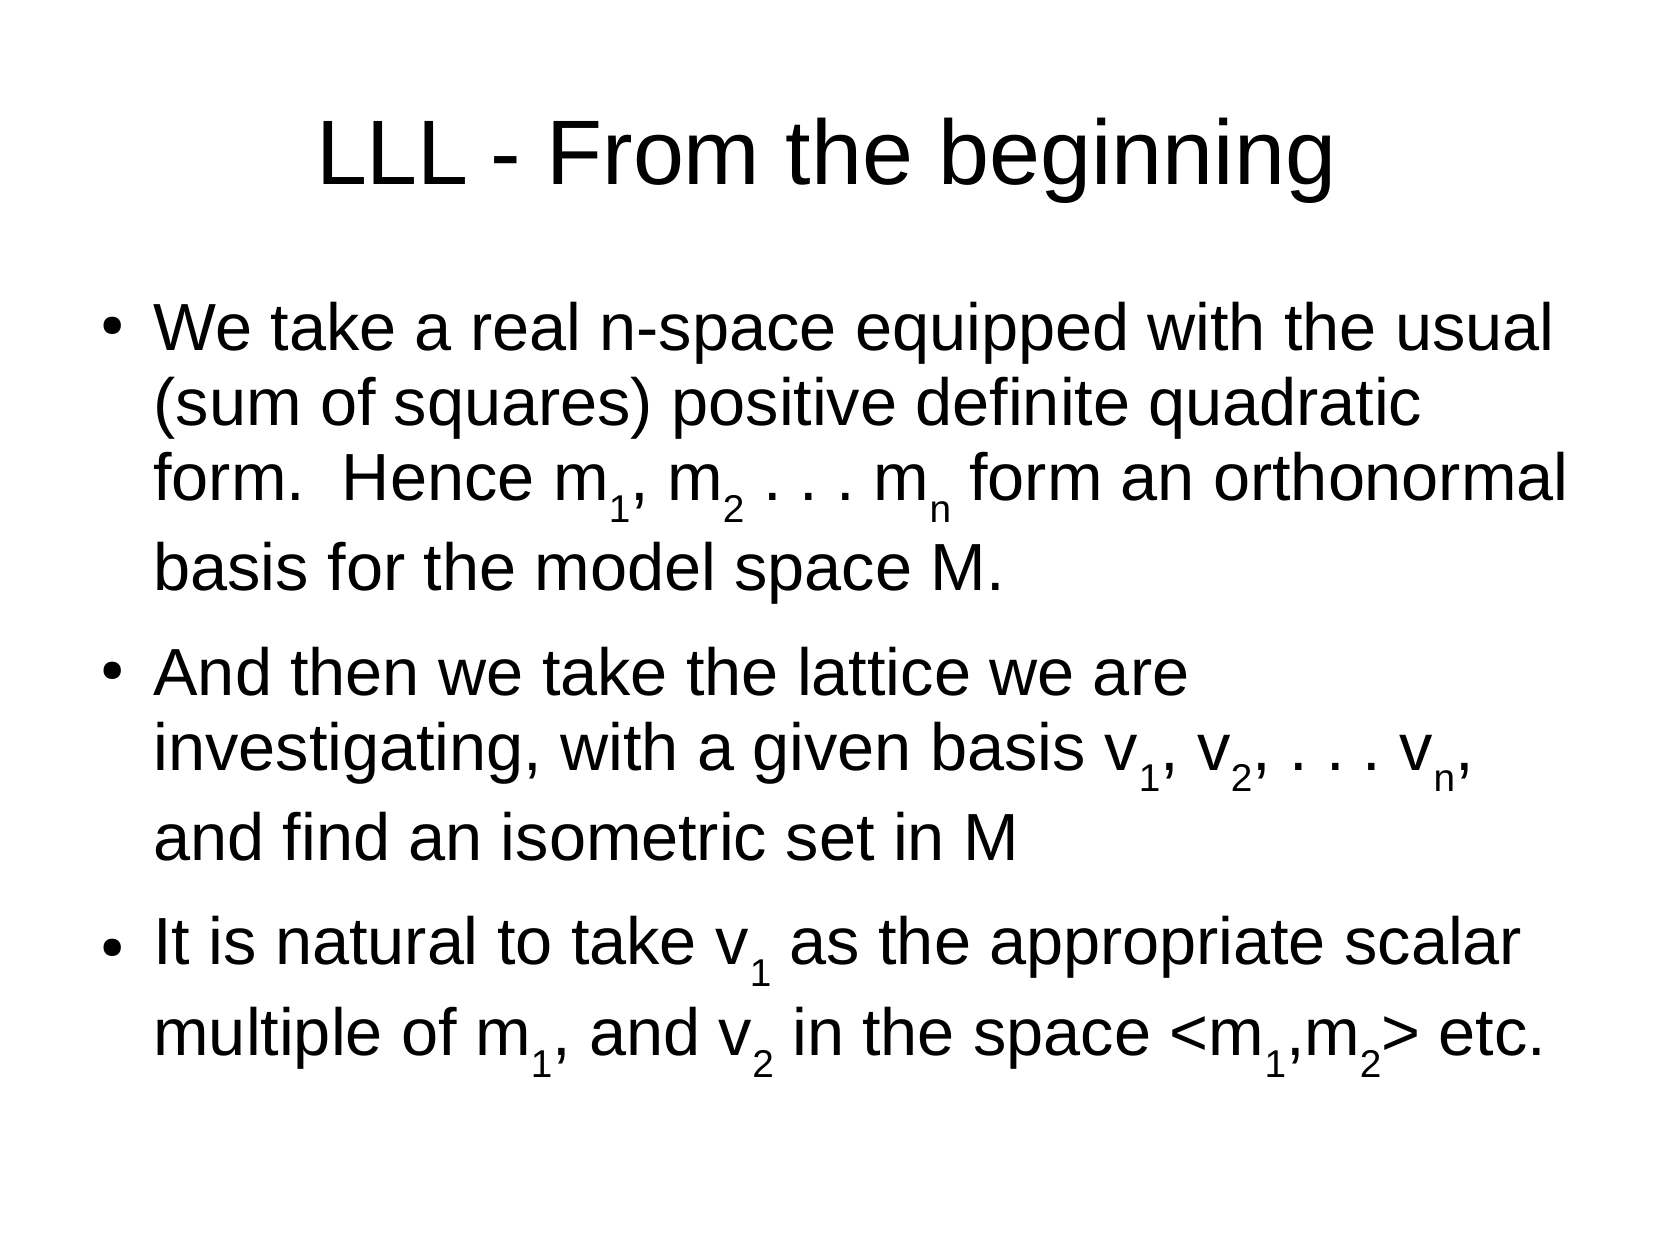

# LLL - From the beginning
We take a real n-space equipped with the usual (sum of squares) positive definite quadratic form. Hence m1, m2 . . . mn form an orthonormal basis for the model space M.
And then we take the lattice we are investigating, with a given basis v1, v2, . . . vn, and find an isometric set in M
It is natural to take v1 as the appropriate scalar multiple of m1, and v2 in the space <m1,m2> etc.